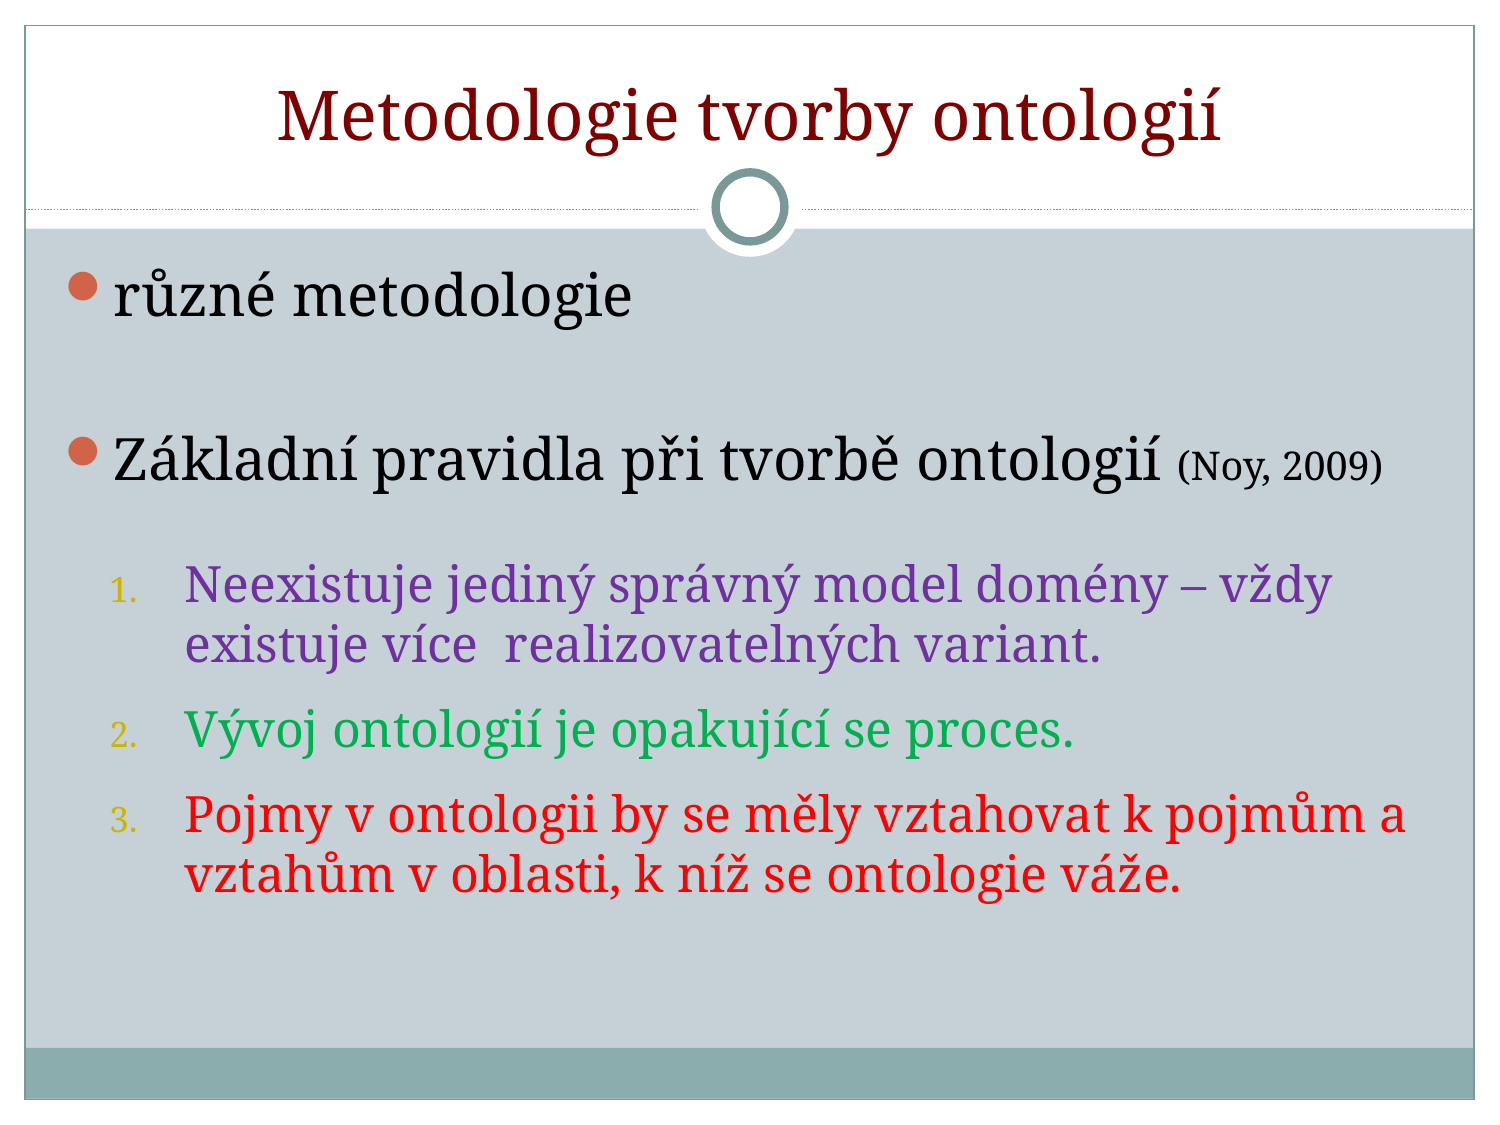

# Metodologie tvorby ontologií
různé metodologie
Základní pravidla při tvorbě ontologií (Noy, 2009)
Neexistuje jediný správný model domény – vždy existuje více realizovatelných variant.
Vývoj ontologií je opakující se proces.
Pojmy v ontologii by se měly vztahovat k pojmům a vztahům v oblasti, k níž se ontologie váže.